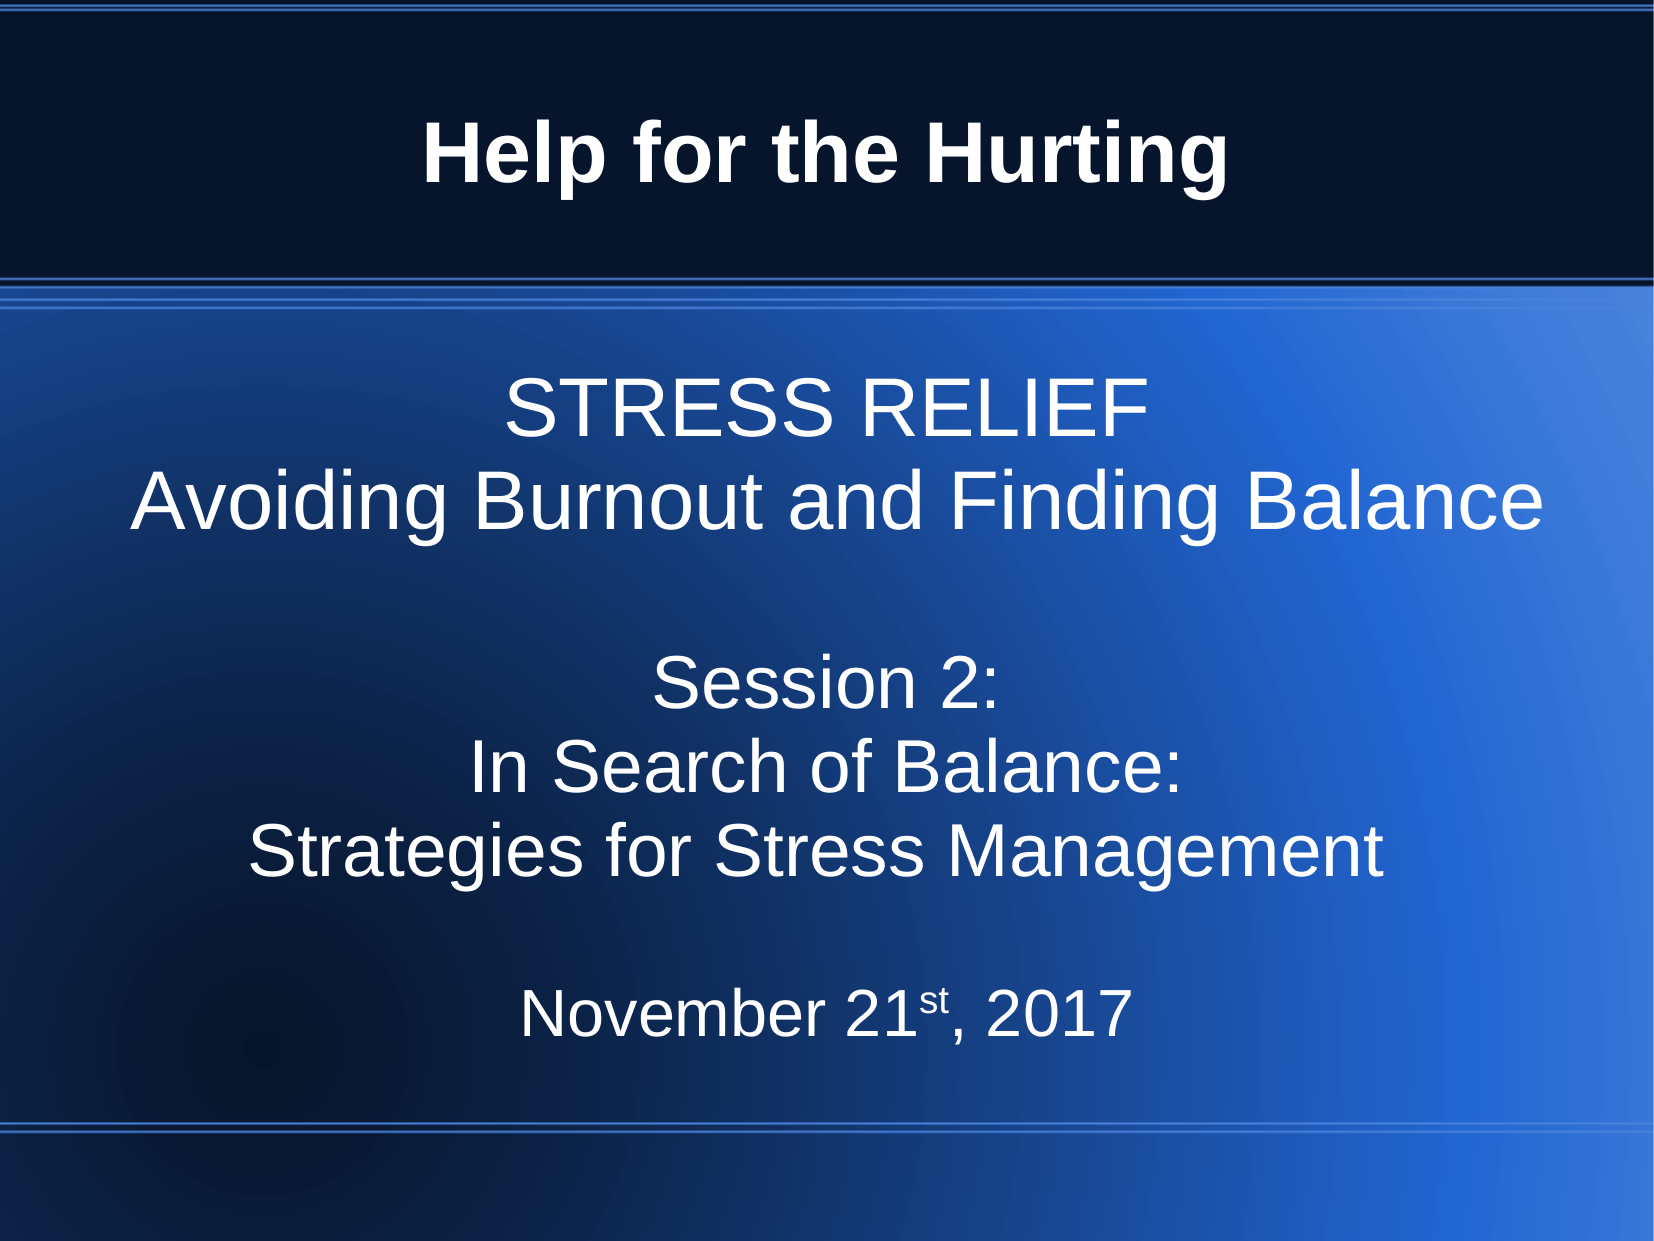

# Help for the Hurting
STRESS RELIEF
 Avoiding Burnout and Finding Balance
Session 2:
In Search of Balance:
Strategies for Stress Management
November 21st, 2017